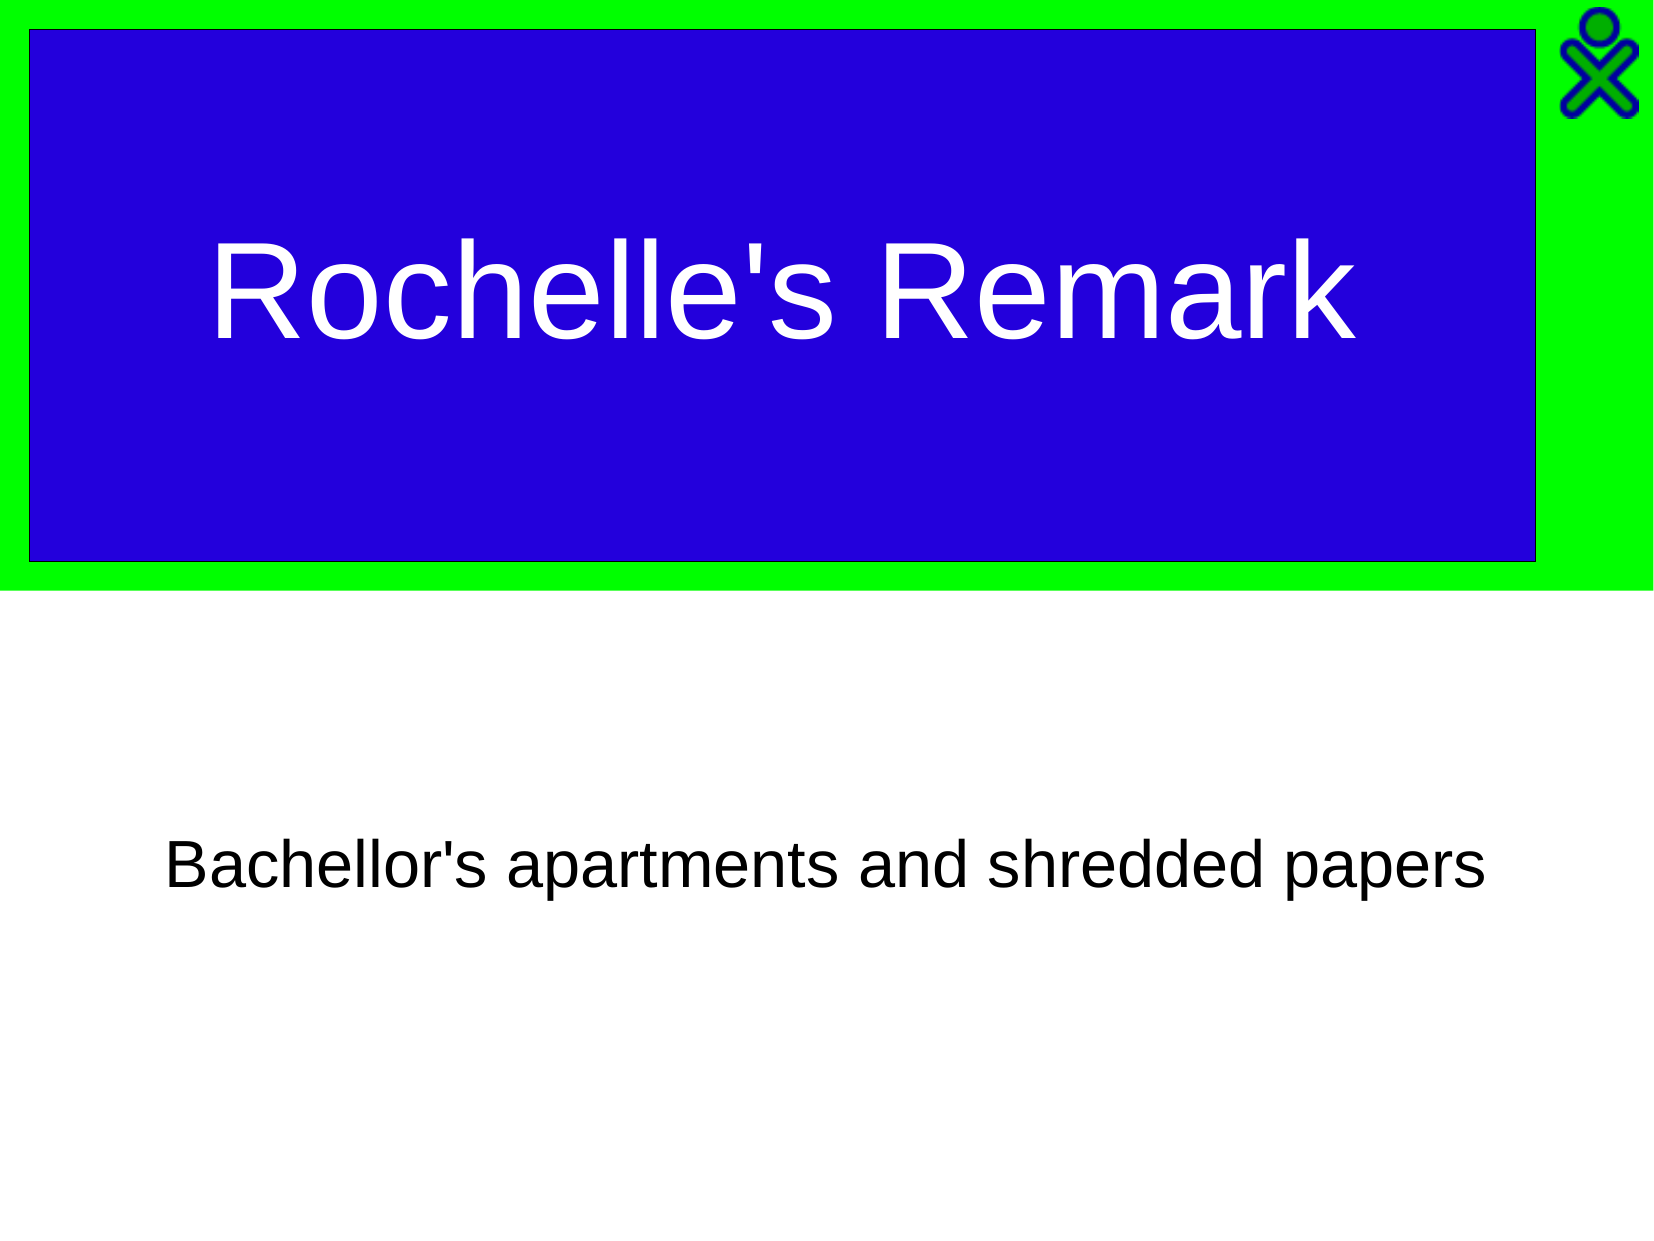

# Rochelle's Remark
Bachellor's apartments and shredded papers